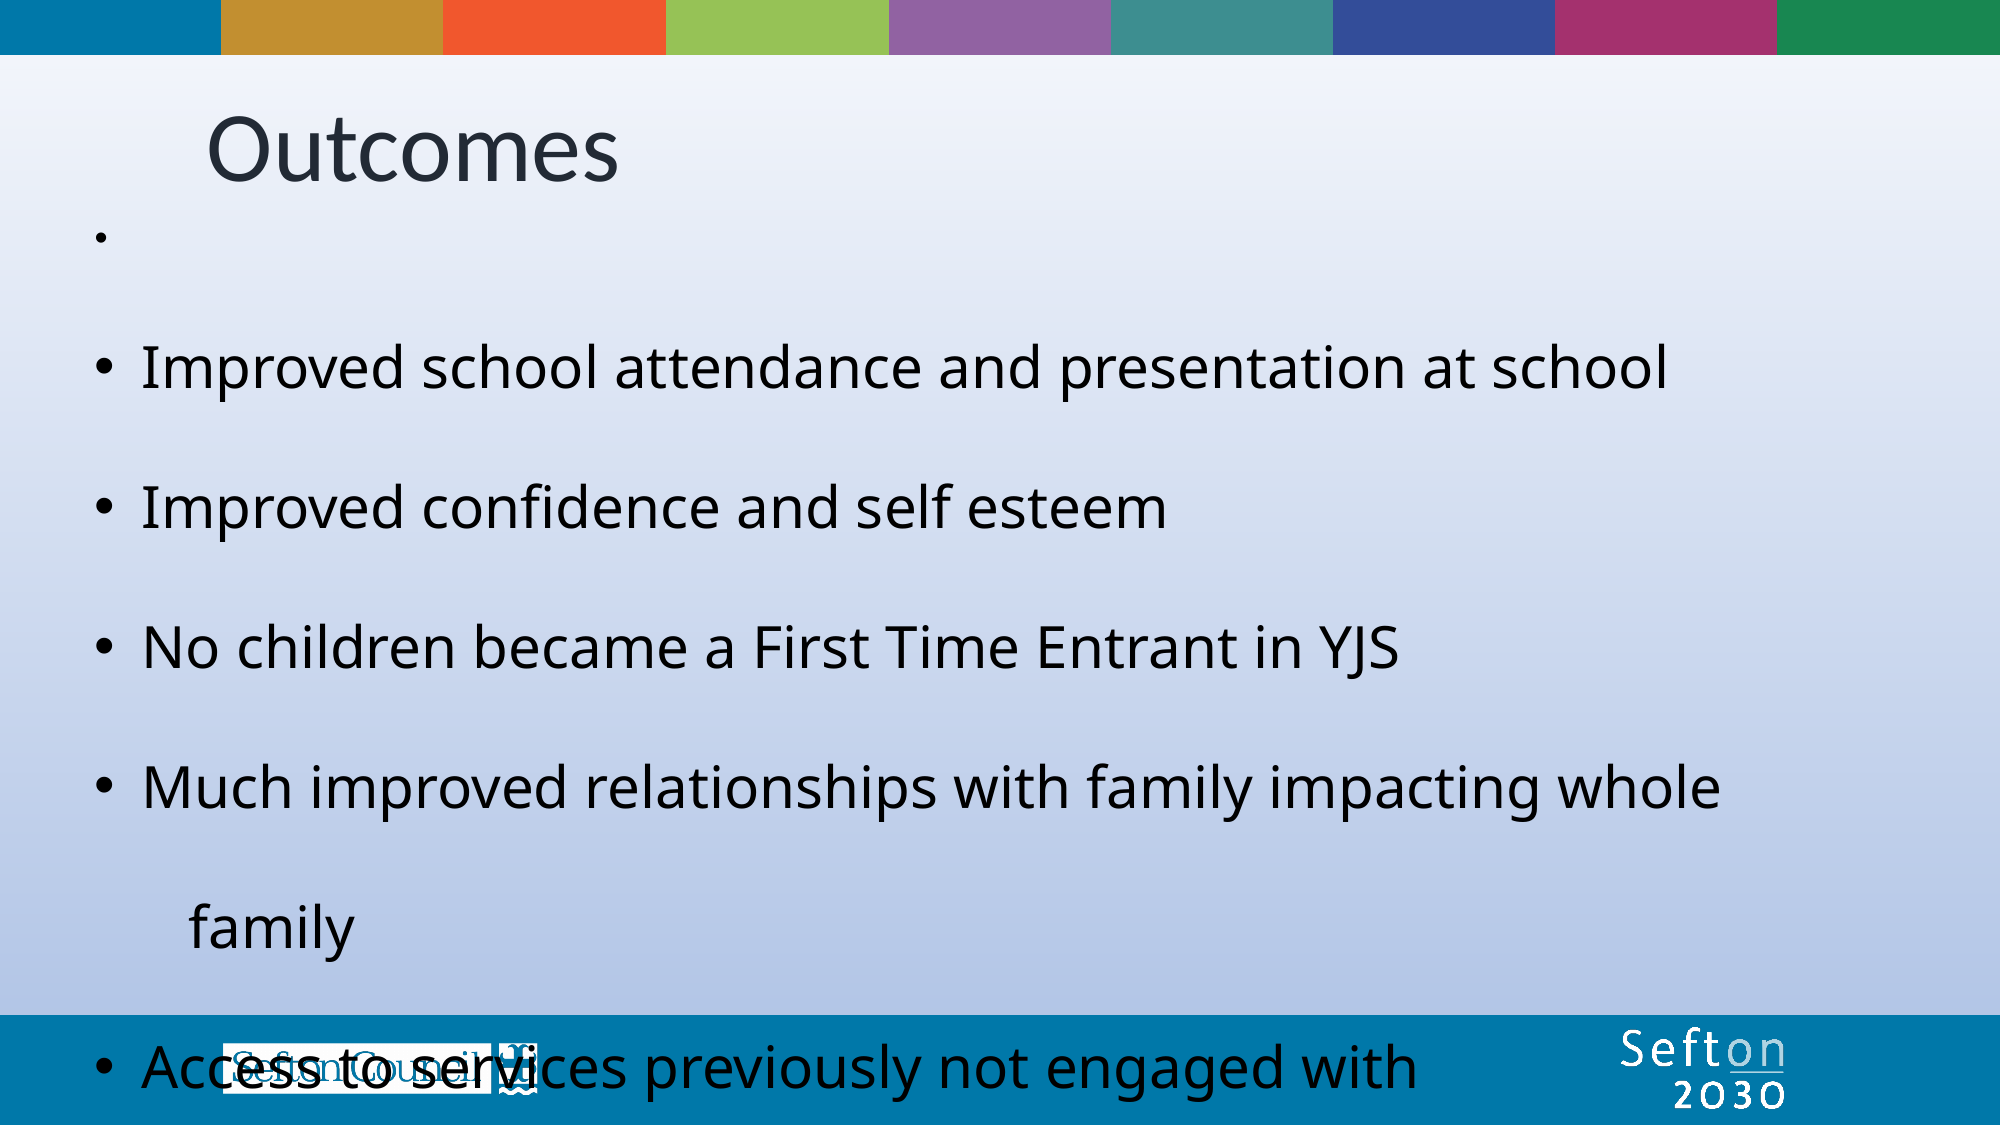

# Outcomes
Improved school attendance and presentation at school
Improved confidence and self esteem
No children became a First Time Entrant in YJS
Much improved relationships with family impacting whole family
Access to services previously not engaged with